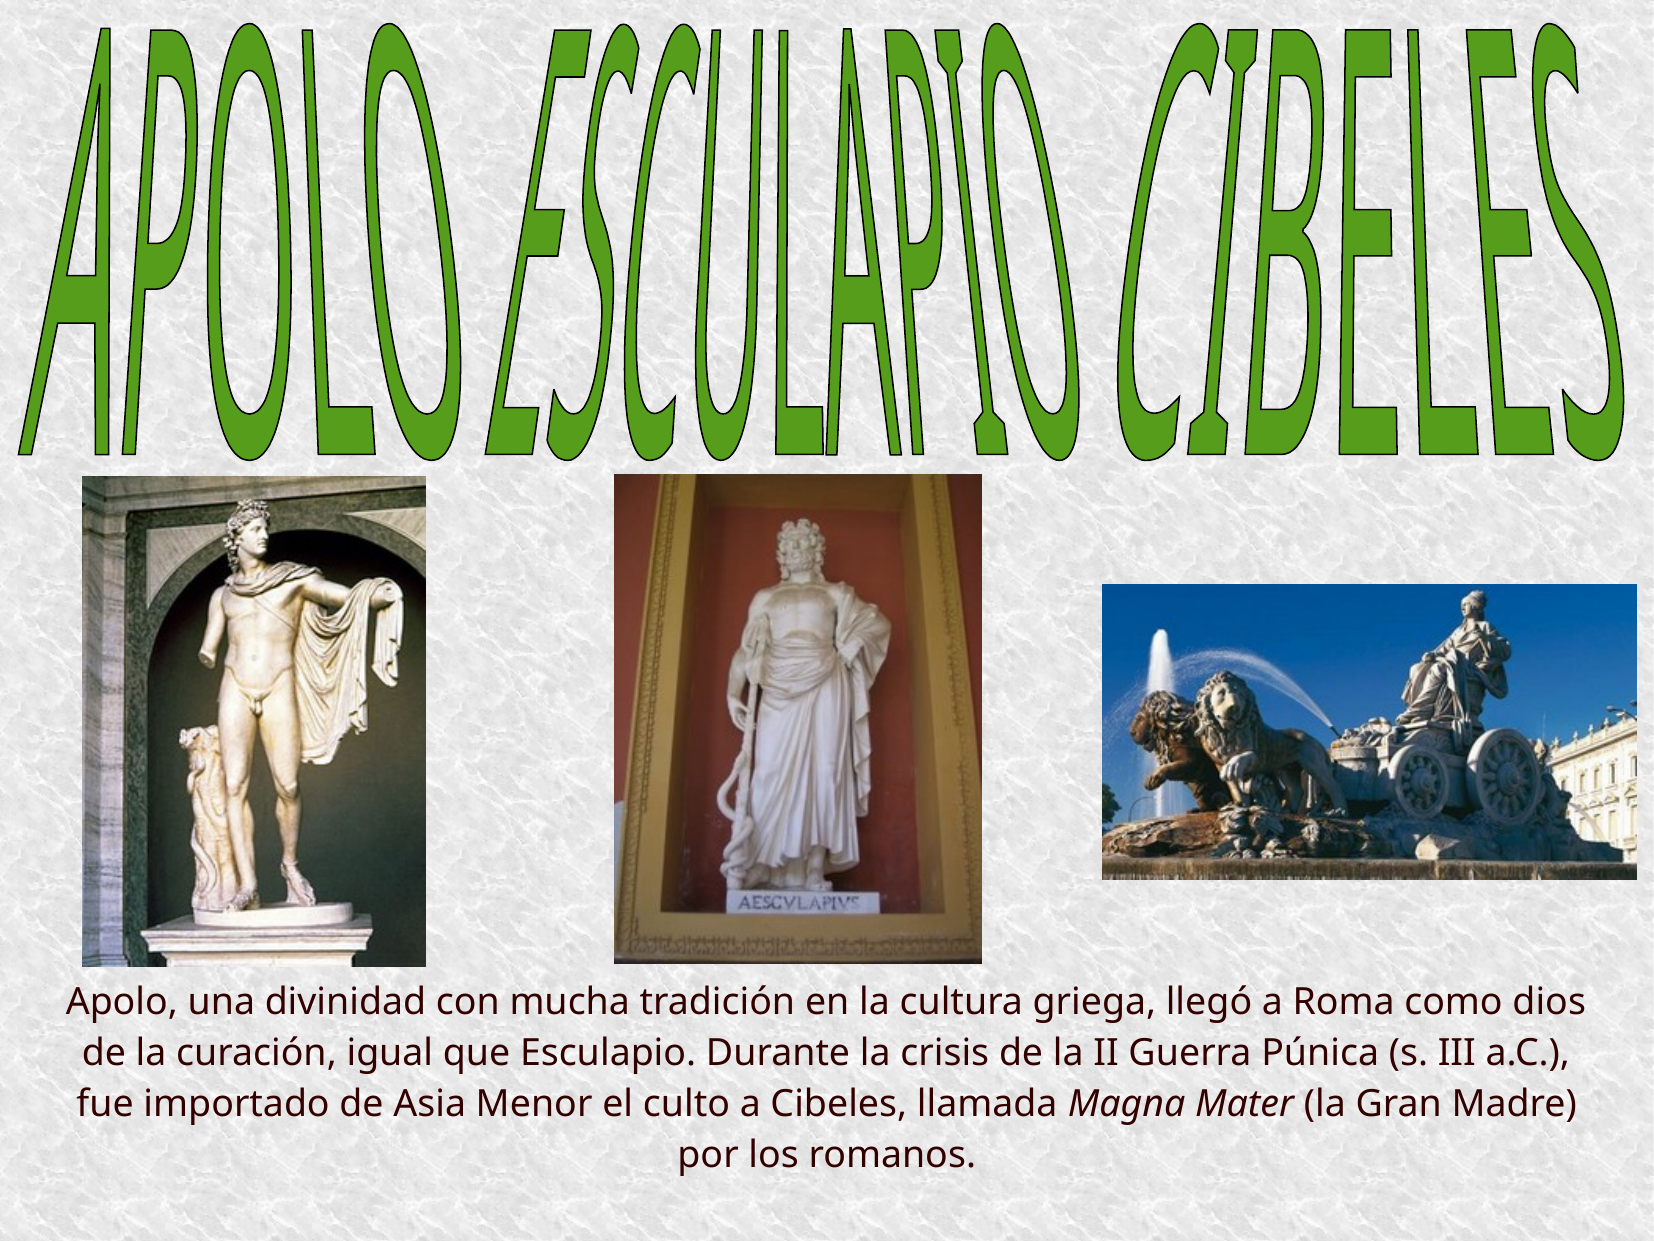

APOLO
ESCULAPIO
CIBELES
Apolo, una divinidad con mucha tradición en la cultura griega, llegó a Roma como dios de la curación, igual que Esculapio. Durante la crisis de la II Guerra Púnica (s. III a.C.), fue importado de Asia Menor el culto a Cibeles, llamada Magna Mater (la Gran Madre) por los romanos.